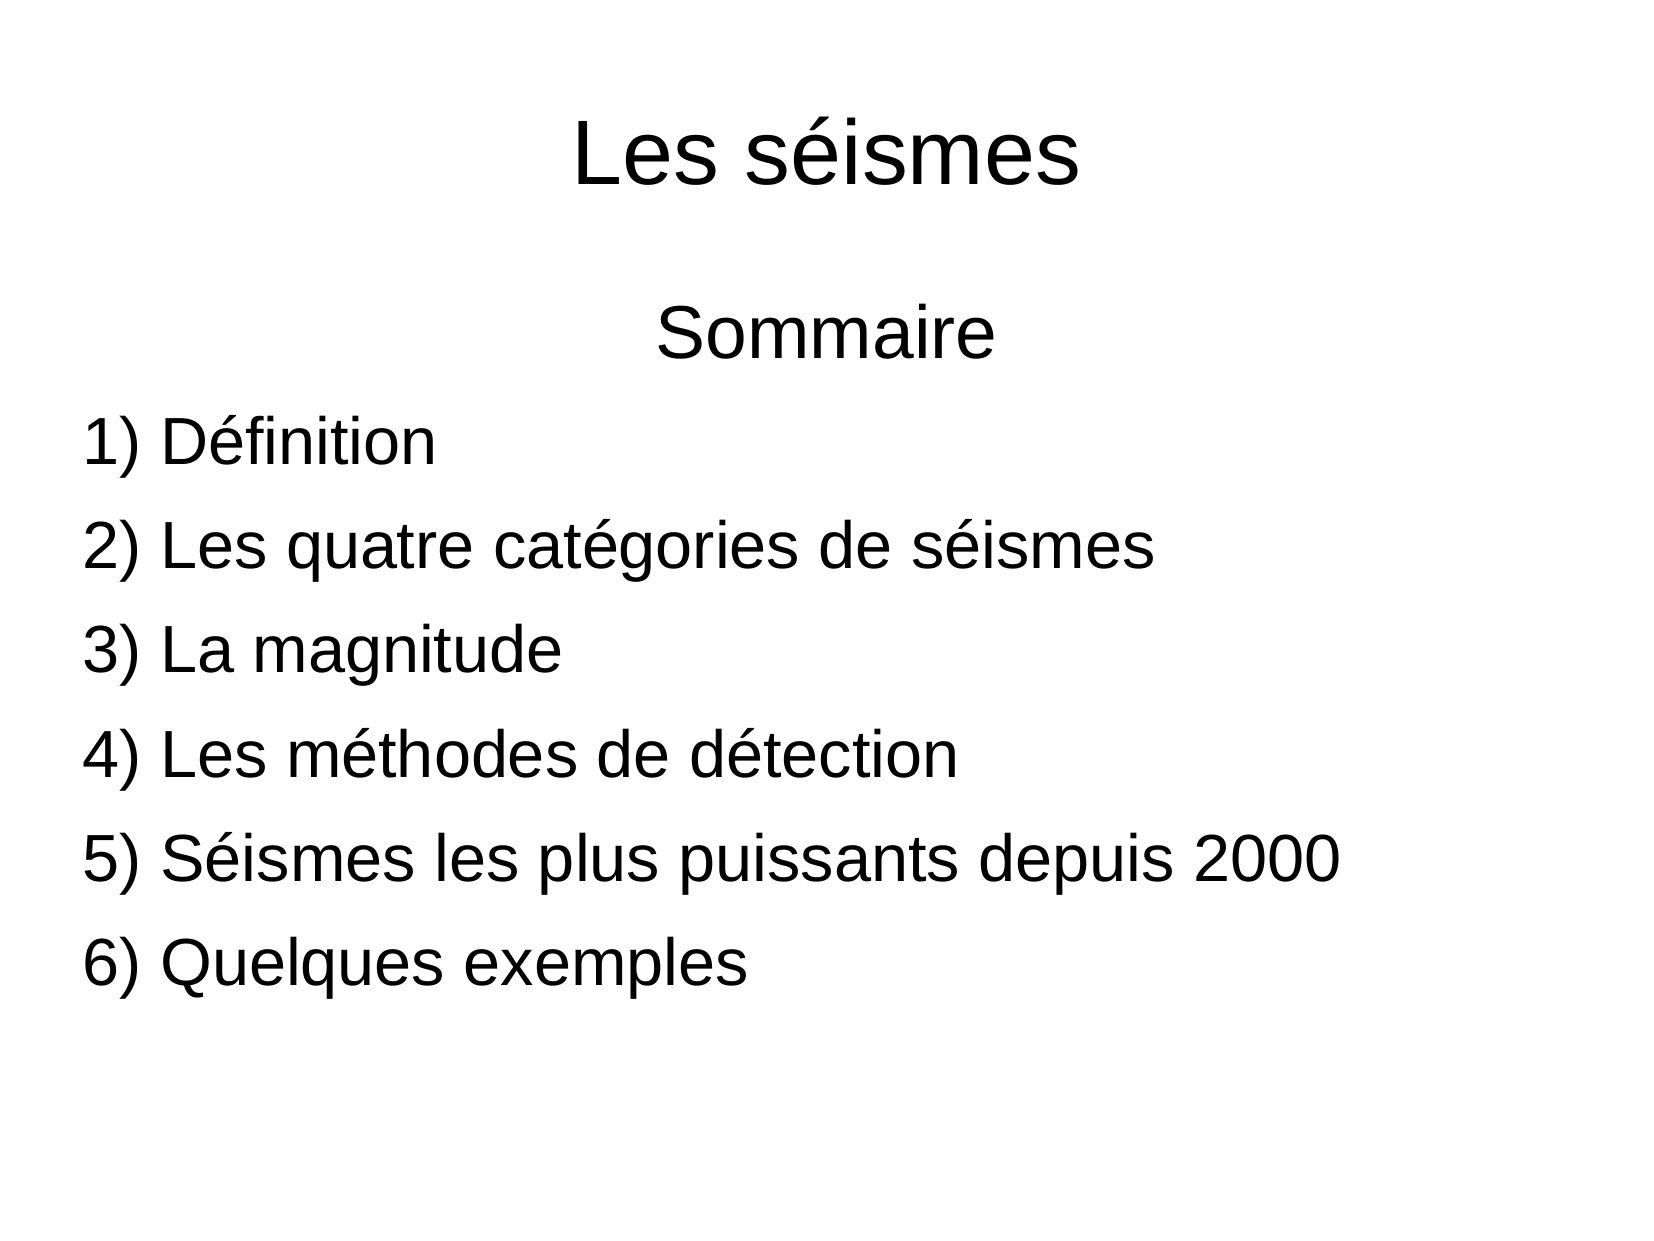

# Les séismes
Sommaire
1) Définition
2) Les quatre catégories de séismes
3) La magnitude
4) Les méthodes de détection
5) Séismes les plus puissants depuis 2000
6) Quelques exemples